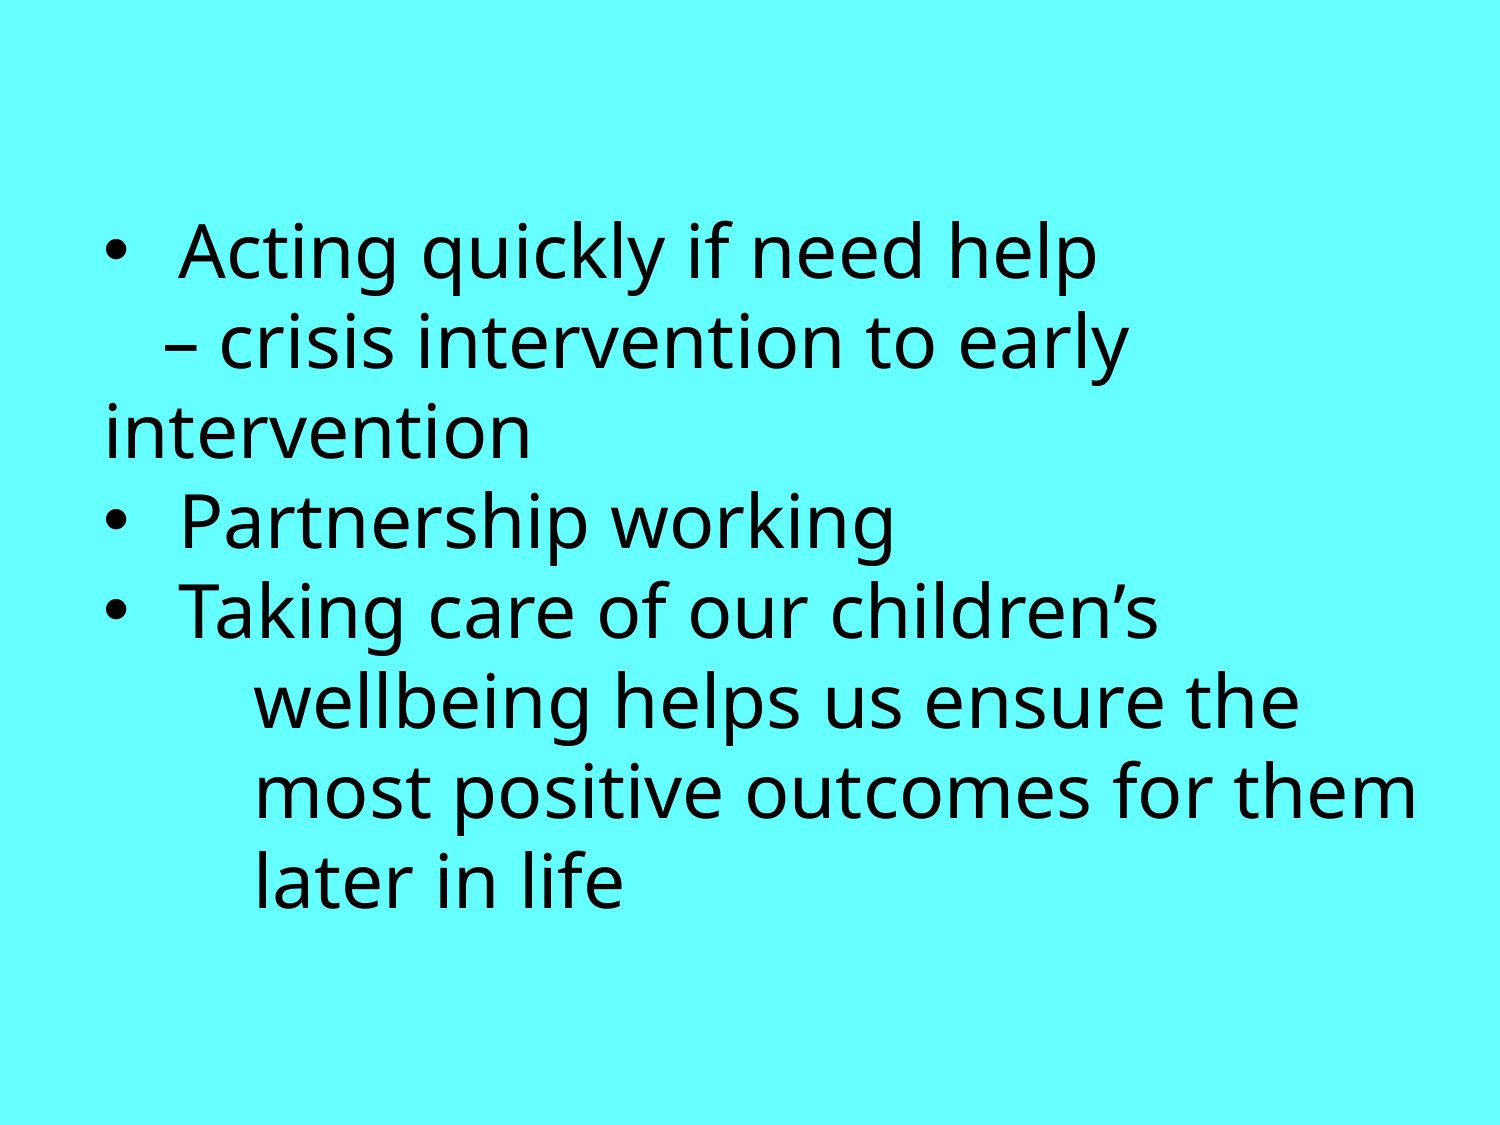

#
Acting quickly if need help
 – crisis intervention to early intervention
Partnership working
Taking care of our children’s wellbeing helps us ensure the most positive outcomes for them later in life